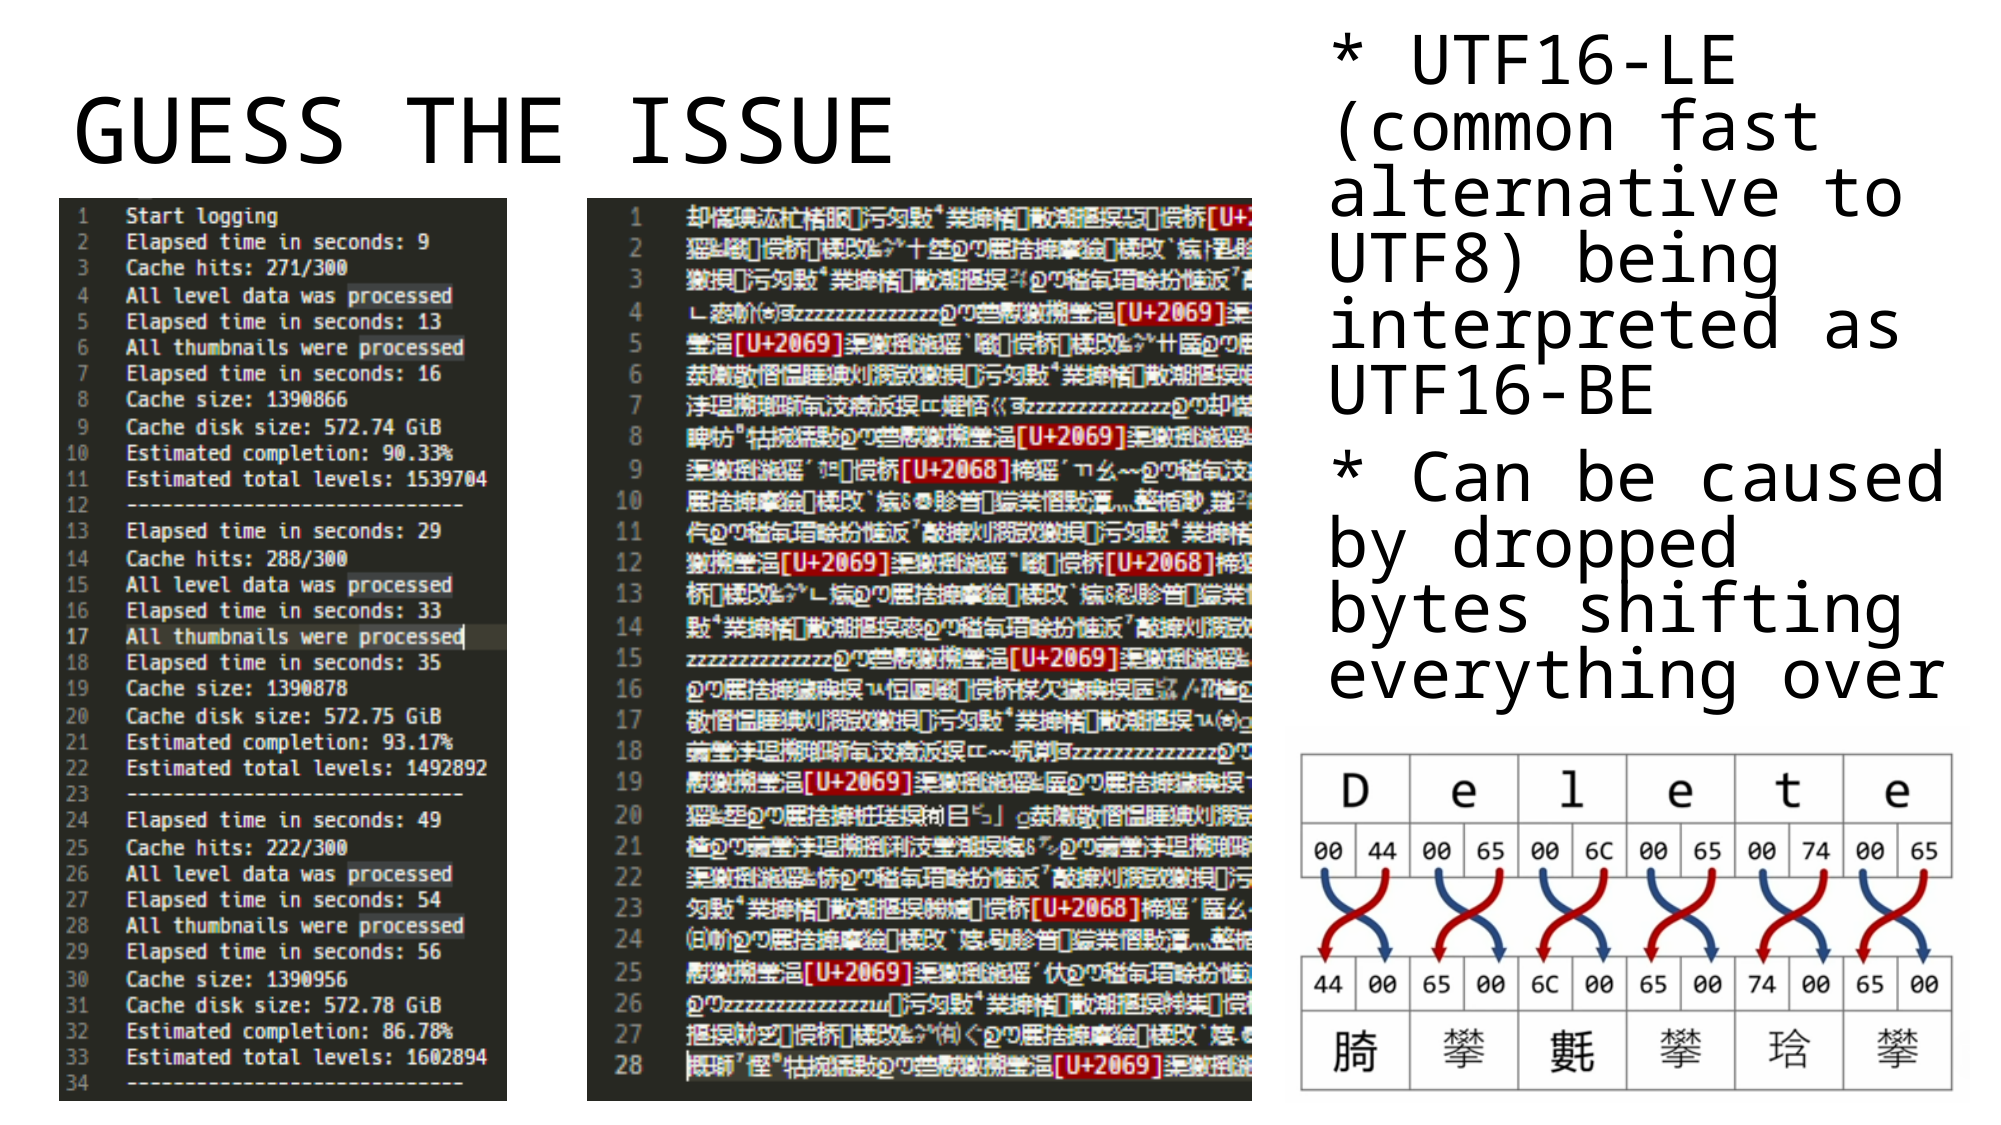

# GUESS THE ISSUE
* UTF16-LE (common fast alternative to UTF8) being interpreted as UTF16-BE
* Can be caused by dropped bytes shifting everything over